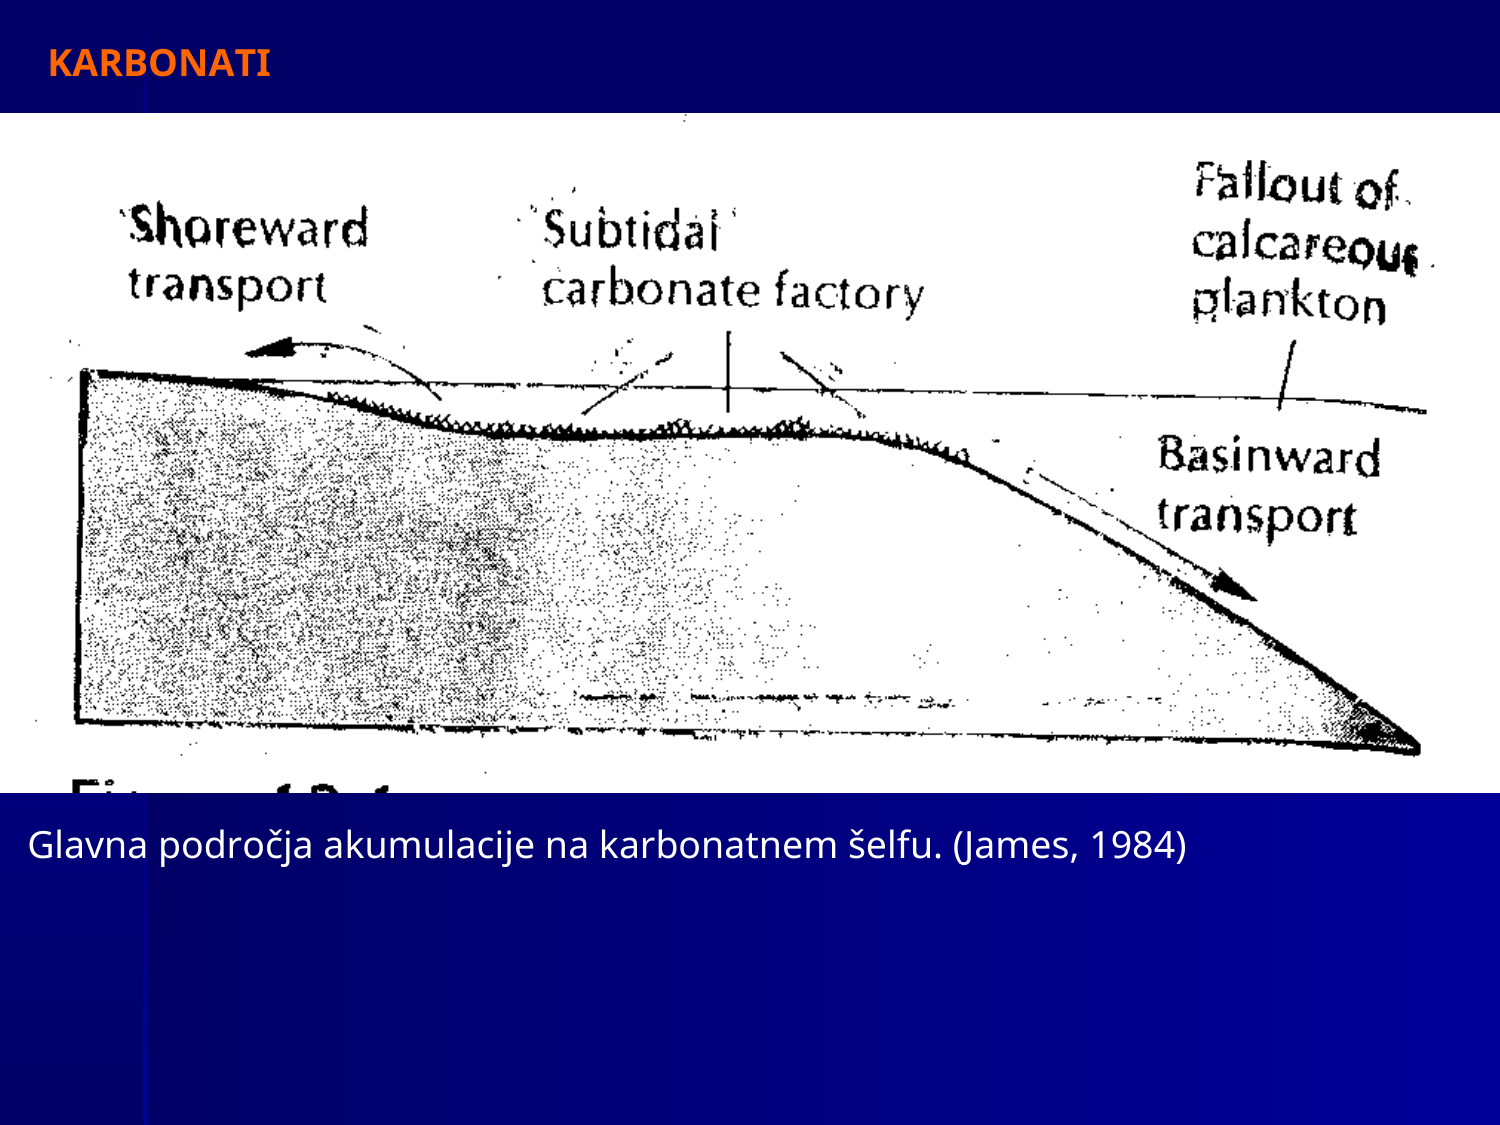

KARBONATI
Glavna področja akumulacije na karbonatnem šelfu. (James, 1984)